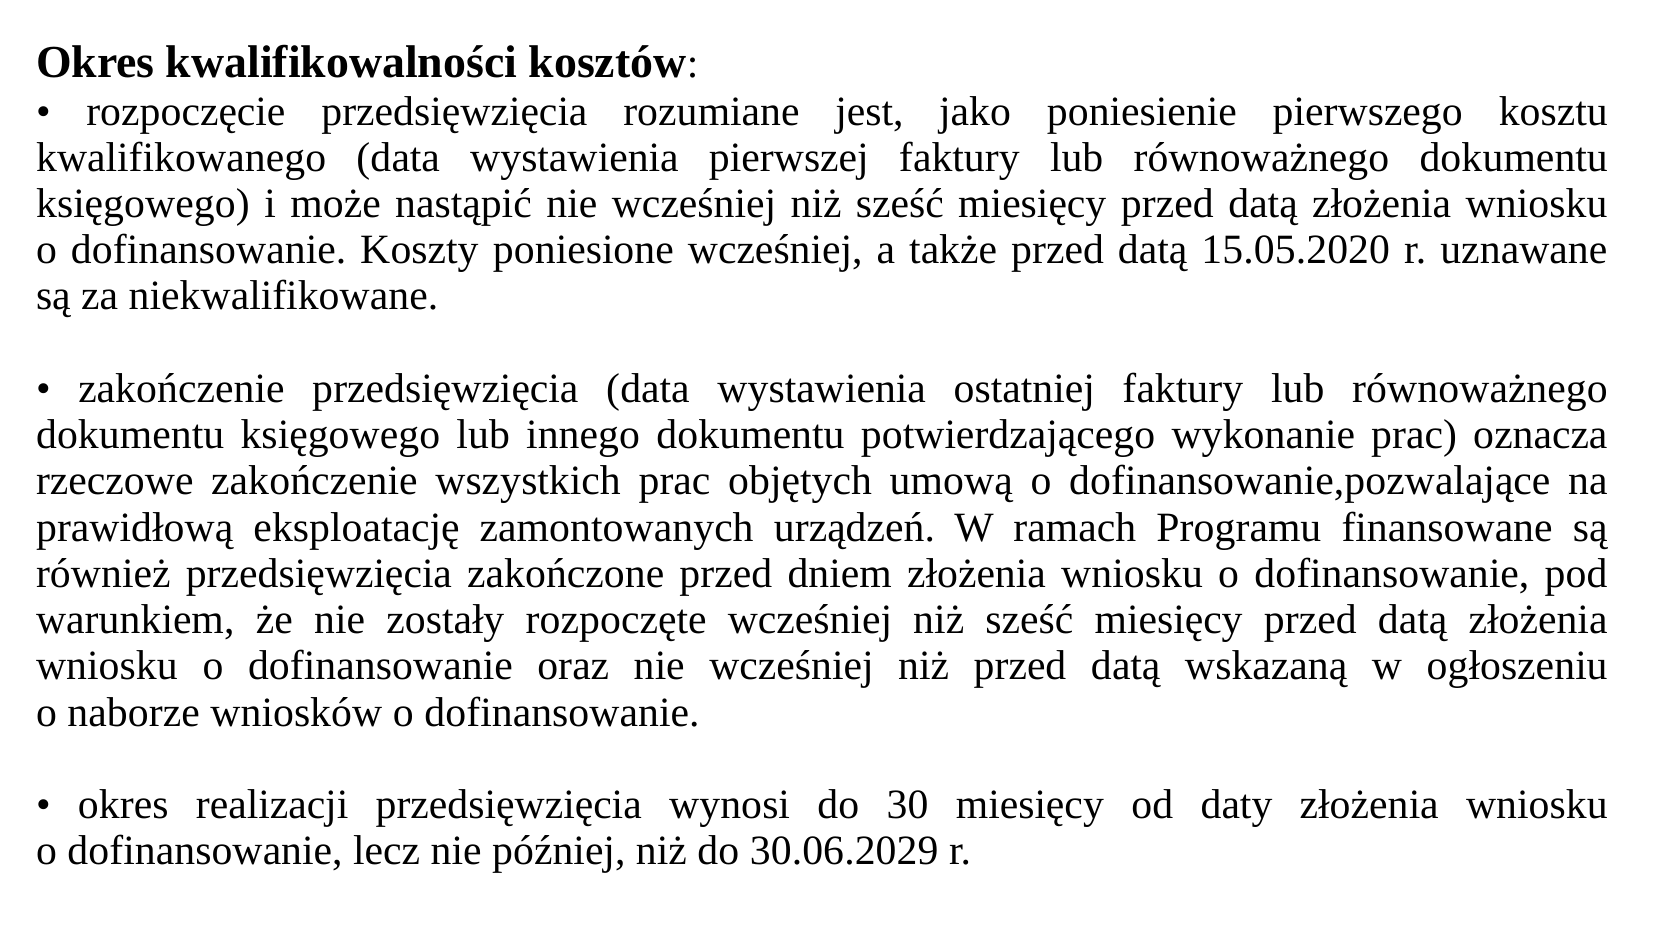

Okres kwalifikowalności kosztów:
• rozpoczęcie przedsięwzięcia rozumiane jest, jako poniesienie pierwszego kosztu kwalifikowanego (data wystawienia pierwszej faktury lub równoważnego dokumentu księgowego) i może nastąpić nie wcześniej niż sześć miesięcy przed datą złożenia wniosku
o dofinansowanie. Koszty poniesione wcześniej, a także przed datą 15.05.2020 r. uznawane są za niekwalifikowane.
• zakończenie przedsięwzięcia (data wystawienia ostatniej faktury lub równoważnego dokumentu księgowego lub innego dokumentu potwierdzającego wykonanie prac) oznacza rzeczowe zakończenie wszystkich prac objętych umową o dofinansowanie,pozwalające na prawidłową eksploatację zamontowanych urządzeń. W ramach Programu finansowane są również przedsięwzięcia zakończone przed dniem złożenia wniosku o dofinansowanie, pod warunkiem, że nie zostały rozpoczęte wcześniej niż sześć miesięcy przed datą złożenia wniosku o dofinansowanie oraz nie wcześniej niż przed datą wskazaną w ogłoszeniu
o naborze wniosków o dofinansowanie.
• okres realizacji przedsięwzięcia wynosi do 30 miesięcy od daty złożenia wniosku
o dofinansowanie, lecz nie później, niż do 30.06.2029 r.